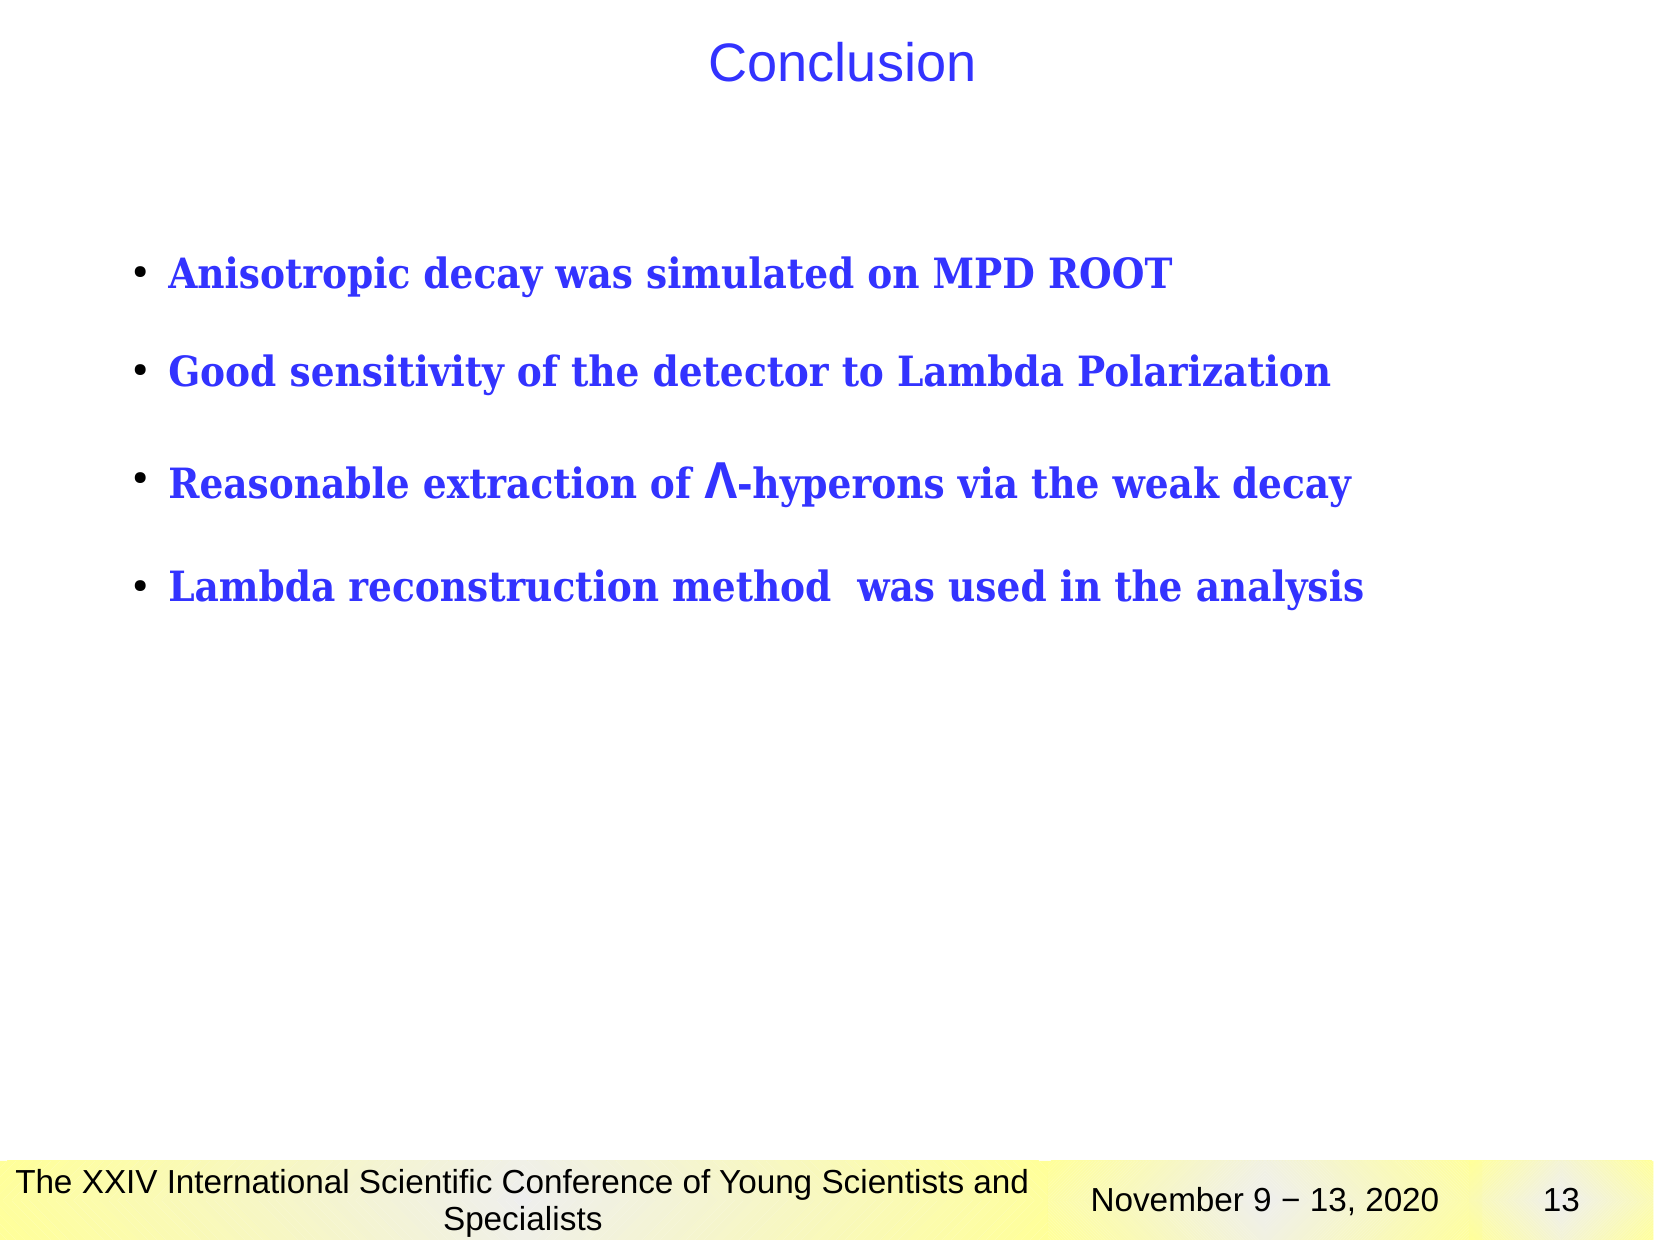

# Conclusion
Anisotropic decay was simulated on MPD ROOT
Good sensitivity of the detector to Lambda Polarization
Reasonable extraction of Λ-hyperons via the weak decay
Lambda reconstruction method was used in the analysis
The XXIV International Scientific Conference of Young Scientists and Specialists
November 9 − 13, 2020
13